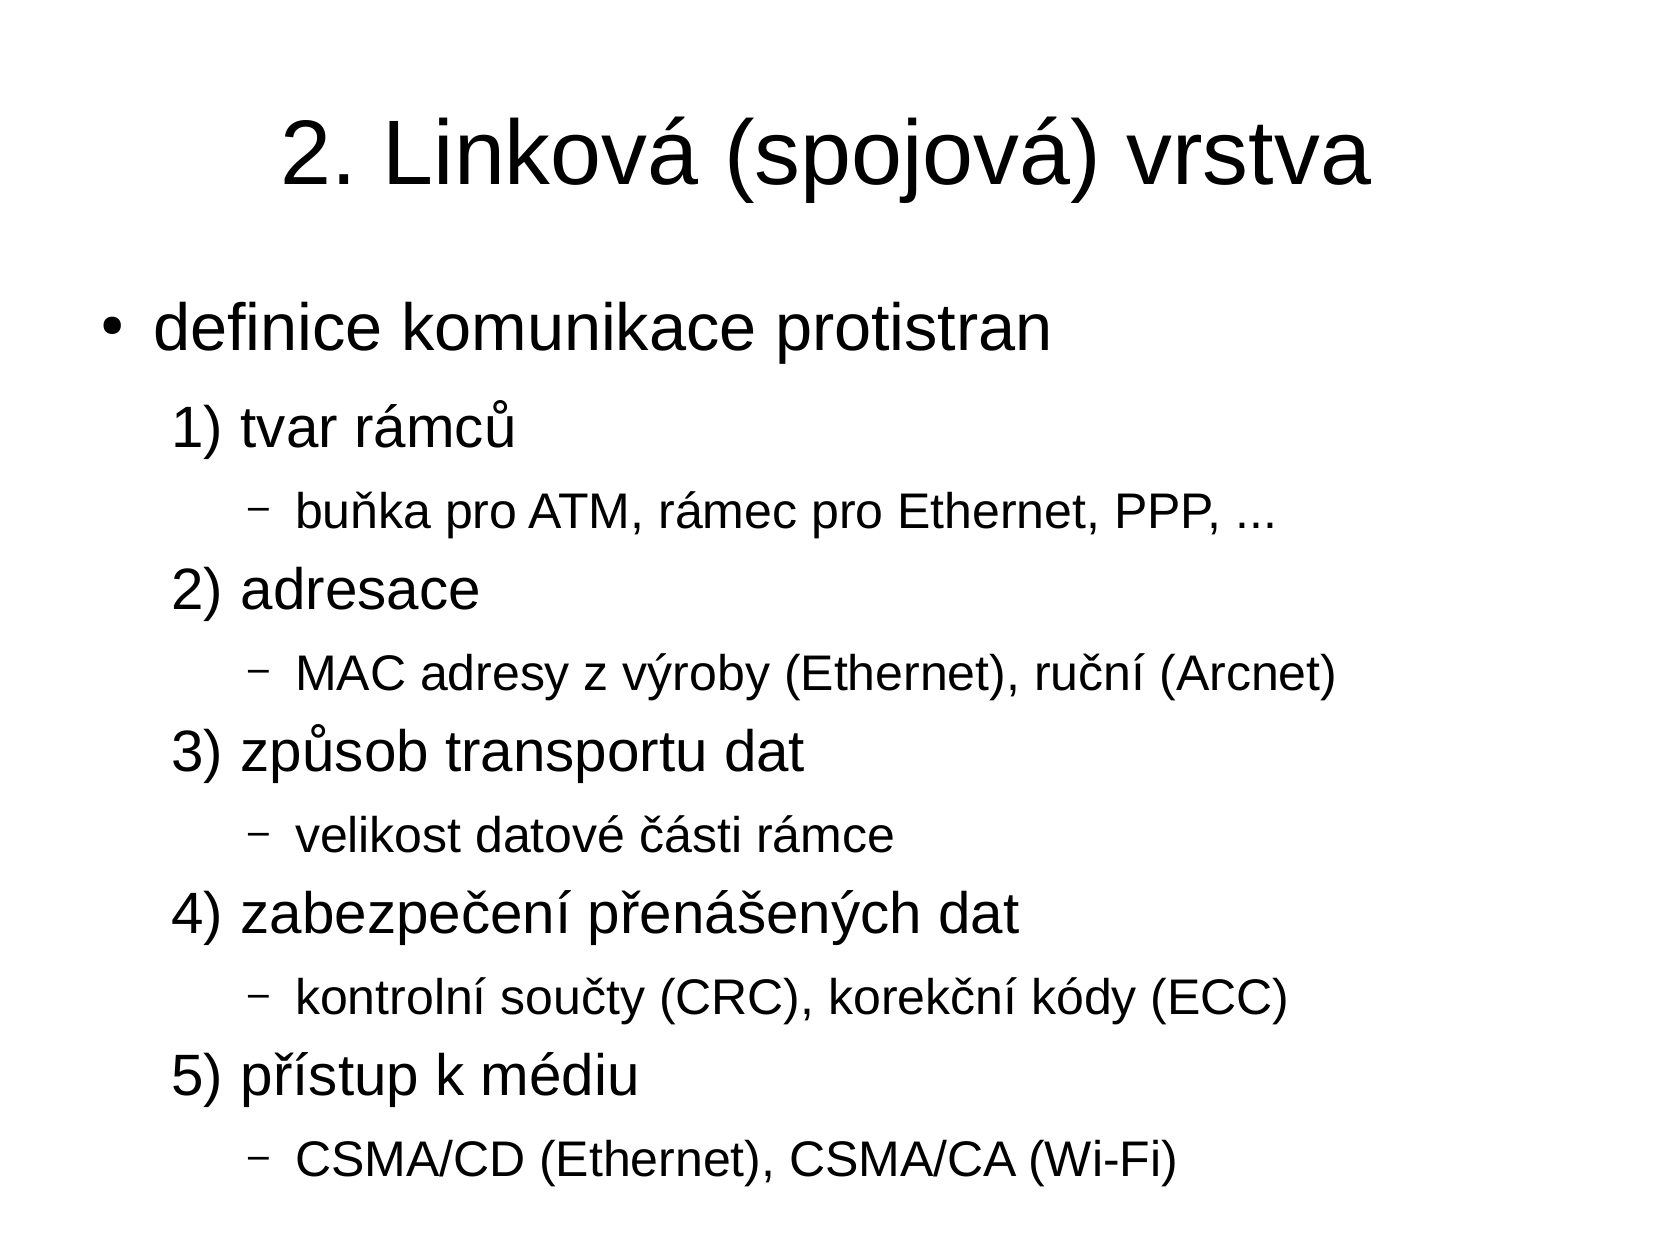

# 2. Linková (spojová) vrstva
definice komunikace protistran
 tvar rámců
buňka pro ATM, rámec pro Ethernet, PPP, ...
 adresace
MAC adresy z výroby (Ethernet), ruční (Arcnet)
 způsob transportu dat
velikost datové části rámce
 zabezpečení přenášených dat
kontrolní součty (CRC), korekční kódy (ECC)
 přístup k médiu
CSMA/CD (Ethernet), CSMA/CA (Wi-Fi)